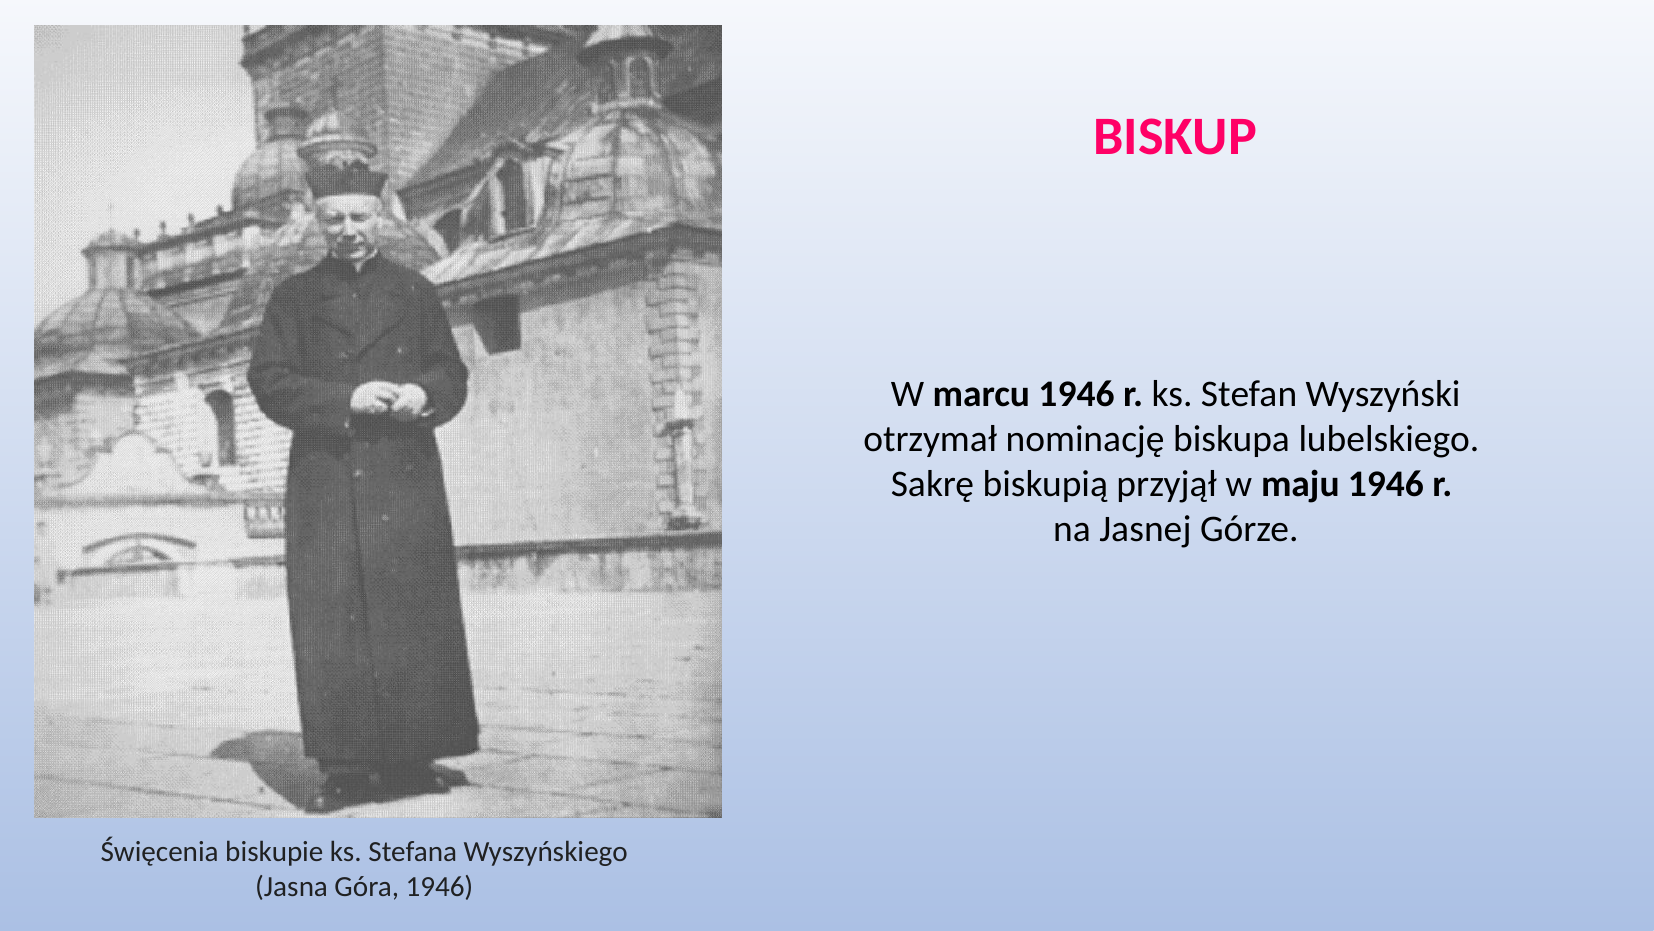

BISKUP
W marcu 1946 r. ks. Stefan Wyszyński
otrzymał nominację biskupa lubelskiego.
Sakrę biskupią przyjął w maju 1946 r.
na Jasnej Górze.
Święcenia biskupie ks. Stefana Wyszyńskiego
(Jasna Góra, 1946)